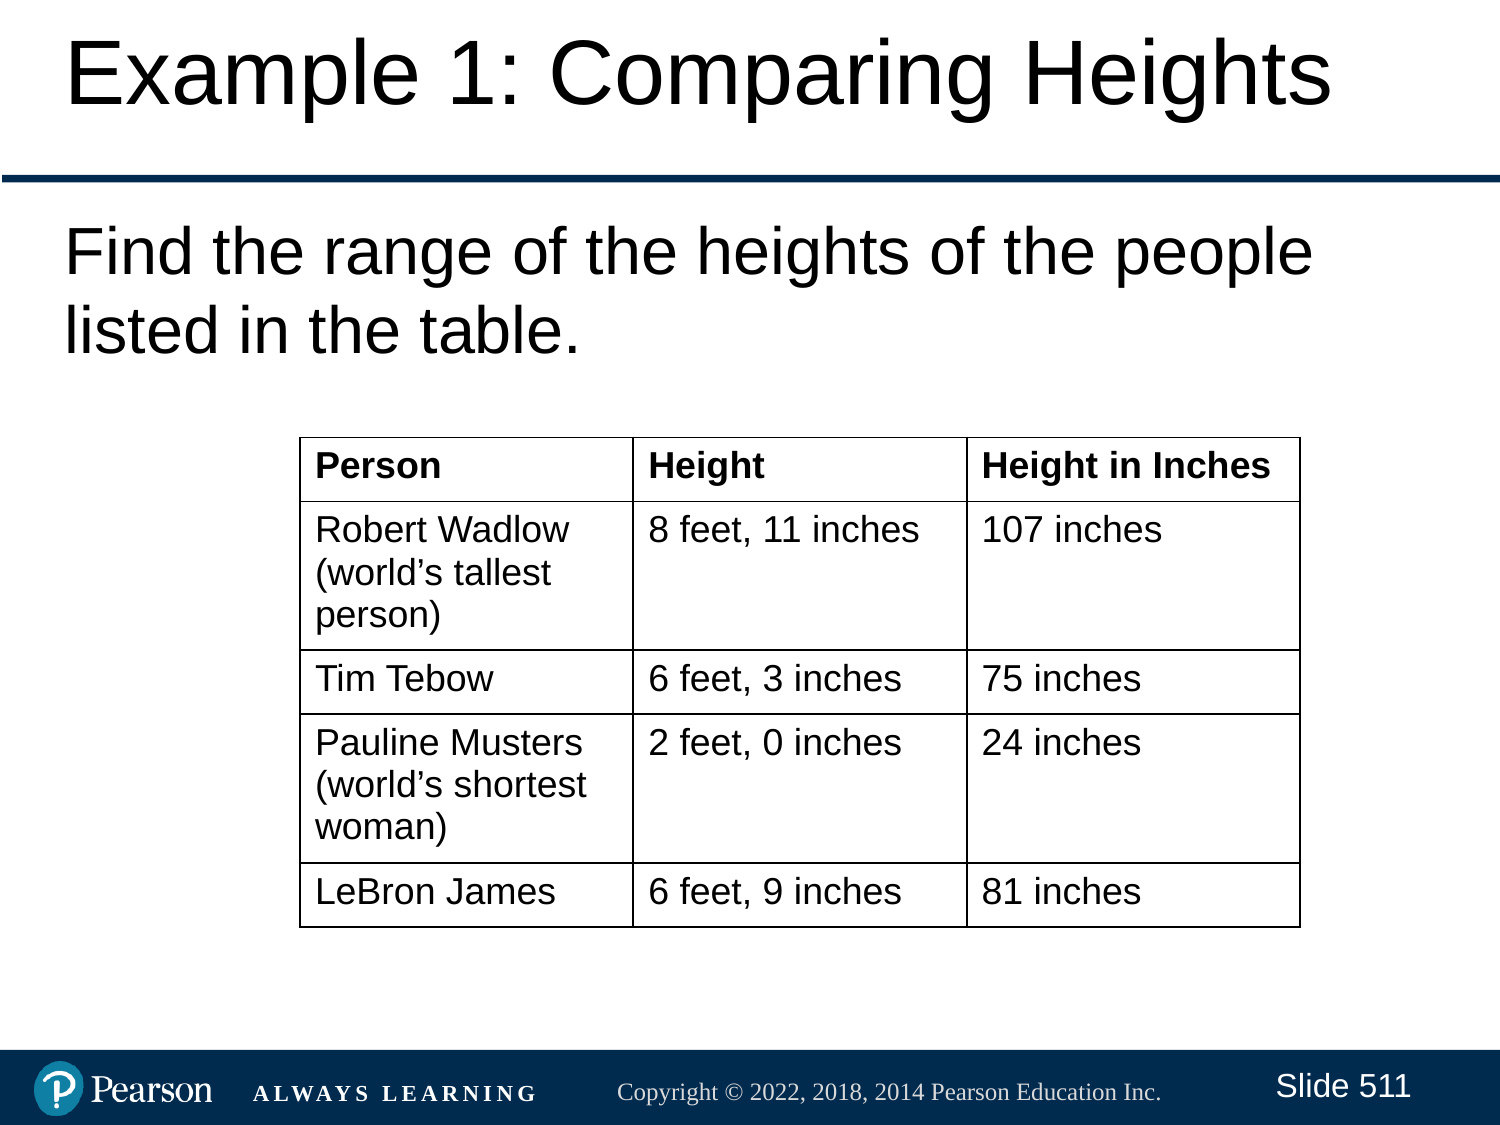

# Example 1: Comparing Heights
Find the range of the heights of the people listed in the table.
| Person | Height | Height in Inches |
| --- | --- | --- |
| Robert Wadlow (world’s tallest person) | 8 feet, 11 inches | 107 inches |
| Tim Tebow | 6 feet, 3 inches | 75 inches |
| Pauline Musters (world’s shortest woman) | 2 feet, 0 inches | 24 inches |
| LeBron James | 6 feet, 9 inches | 81 inches |